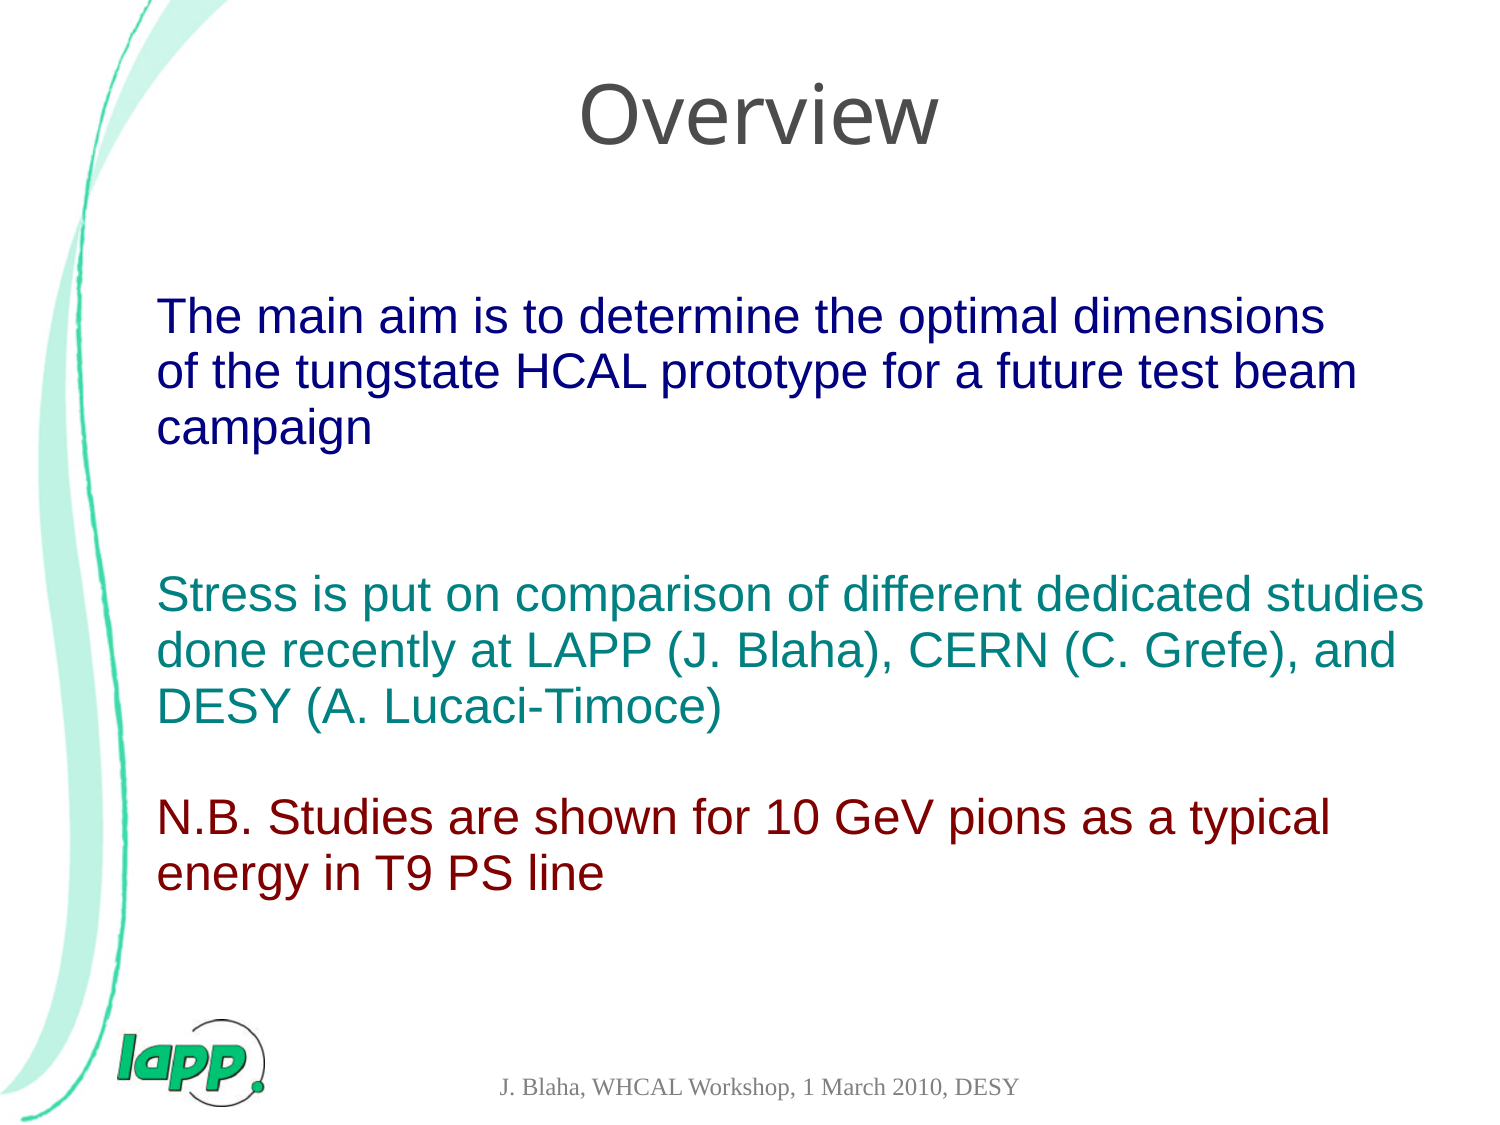

Overview
#
The main aim is to determine the optimal dimensions
of the tungstate HCAL prototype for a future test beam campaign
Stress is put on comparison of different dedicated studies done recently at LAPP (J. Blaha), CERN (C. Grefe), and DESY (A. Lucaci-Timoce)
N.B. Studies are shown for 10 GeV pions as a typical energy in T9 PS line
J. Blaha, WHCAL Workshop, 1 March 2010, DESY